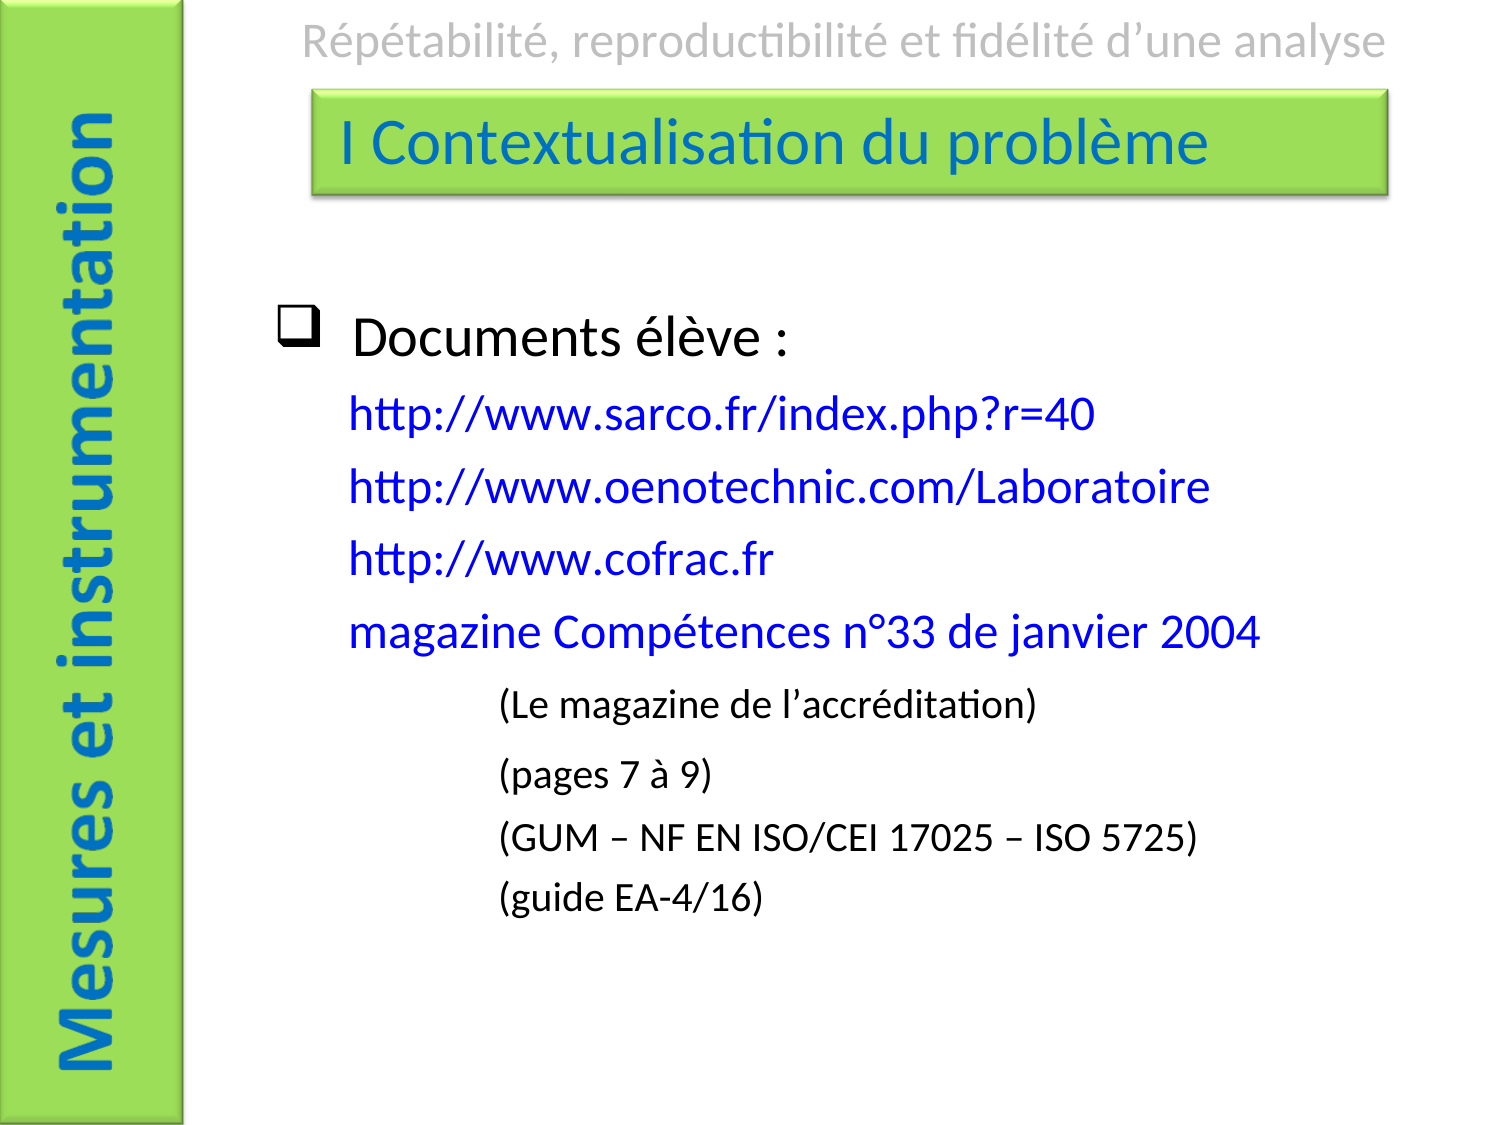

Répétabilité, reproductibilité et fidélité d’une analyse
I Contextualisation du problème
 Documents élève :
	http://www.sarco.fr/index.php?r=40
	http://www.oenotechnic.com/Laboratoire
	http://www.cofrac.fr
	magazine Compétences n°33 de janvier 2004
		(Le magazine de l’accréditation)
		(pages 7 à 9)
		(GUM – NF EN ISO/CEI 17025 – ISO 5725)
		(guide EA-4/16)